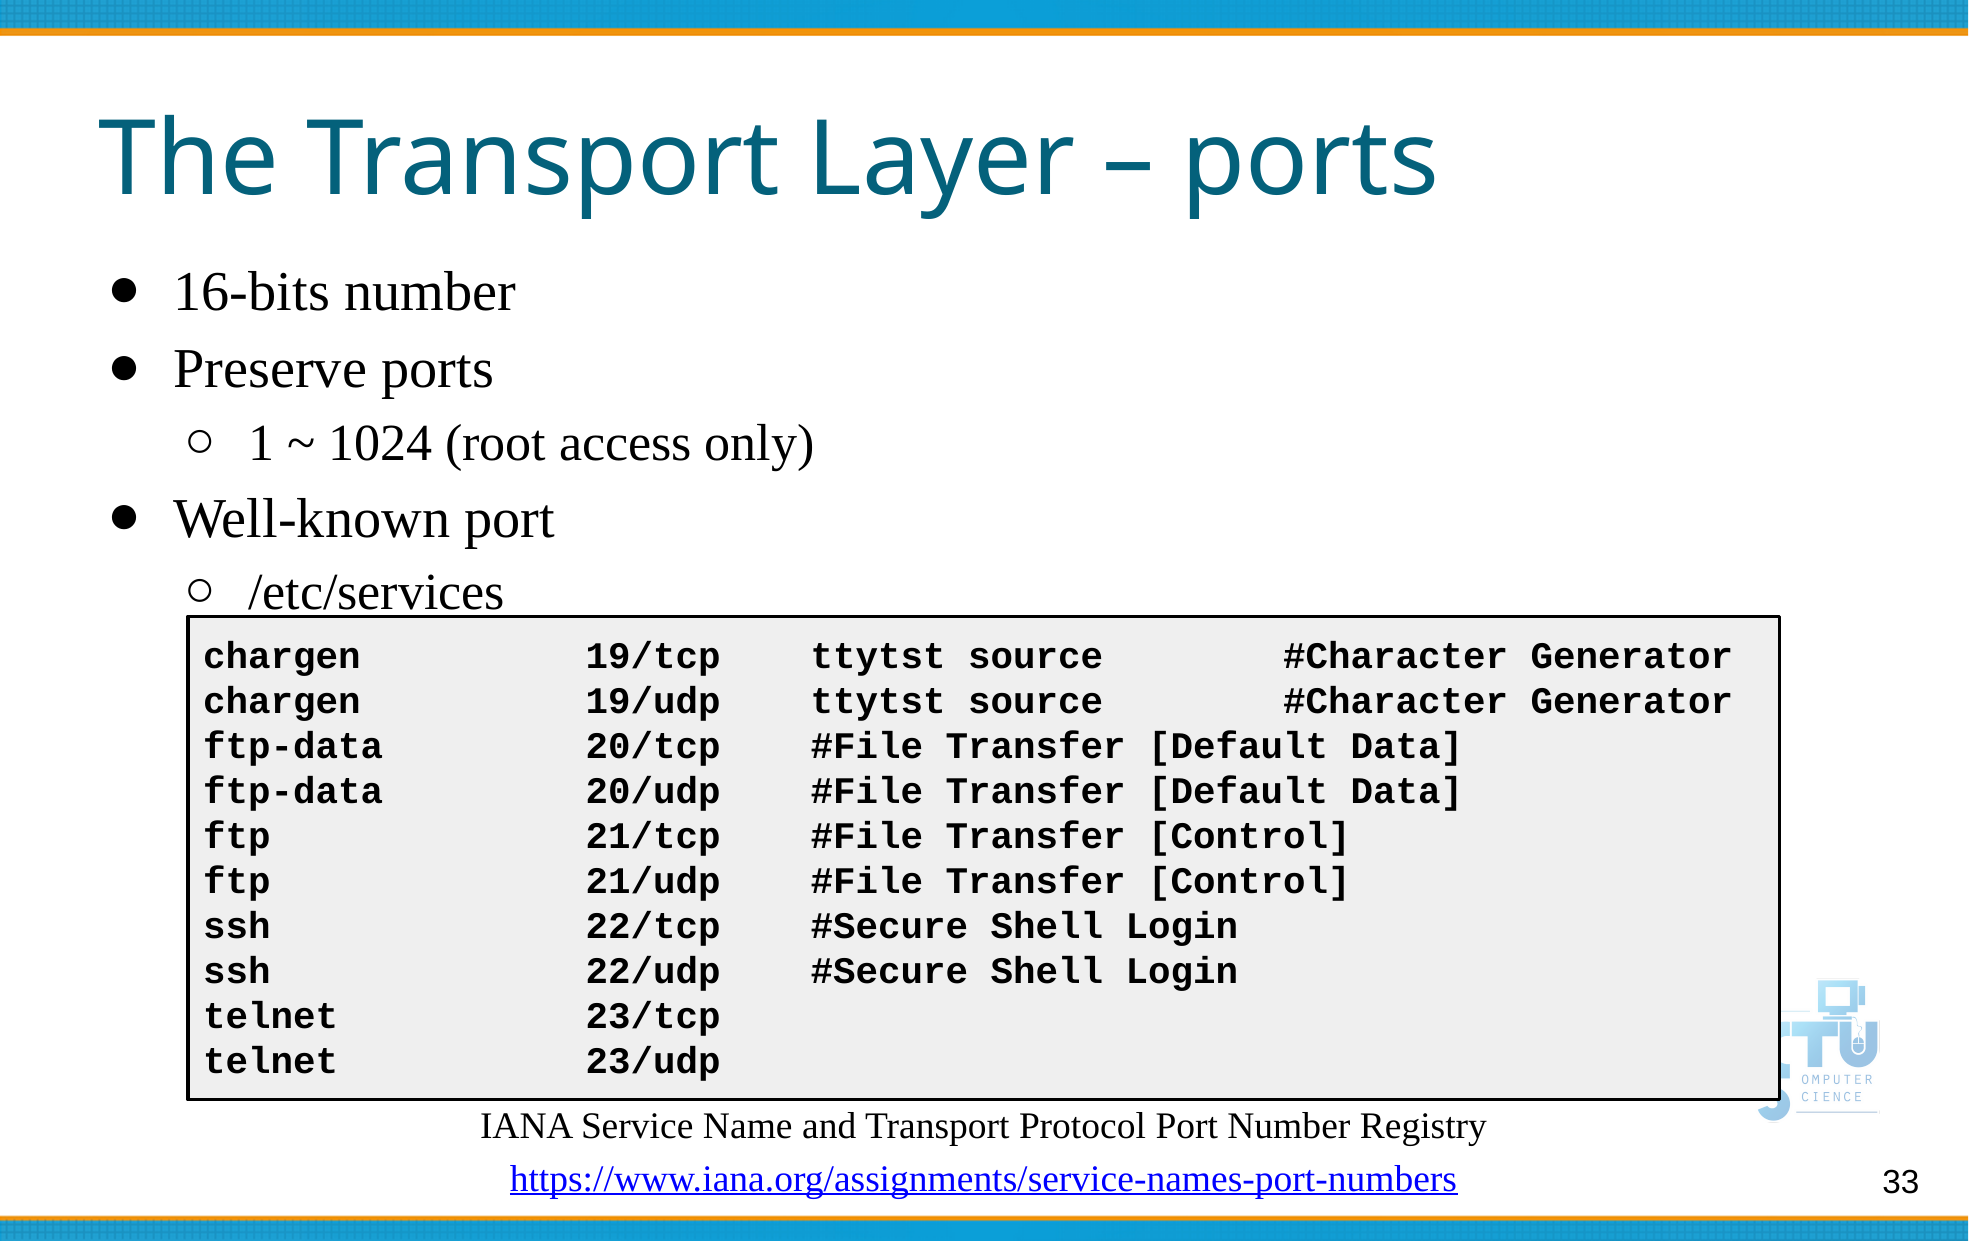

# The Transport Layer – ports
16-bits number
Preserve ports
1 ~ 1024 (root access only)
Well-known port
/etc/services
chargen 19/tcp ttytst source #Character Generator
chargen 19/udp ttytst source #Character Generator
ftp-data 20/tcp #File Transfer [Default Data]
ftp-data 20/udp #File Transfer [Default Data]
ftp 21/tcp #File Transfer [Control]
ftp 21/udp #File Transfer [Control]
ssh 22/tcp #Secure Shell Login
ssh 22/udp #Secure Shell Login
telnet 23/tcp
telnet 23/udp
IANA Service Name and Transport Protocol Port Number Registry
https://www.iana.org/assignments/service-names-port-numbers